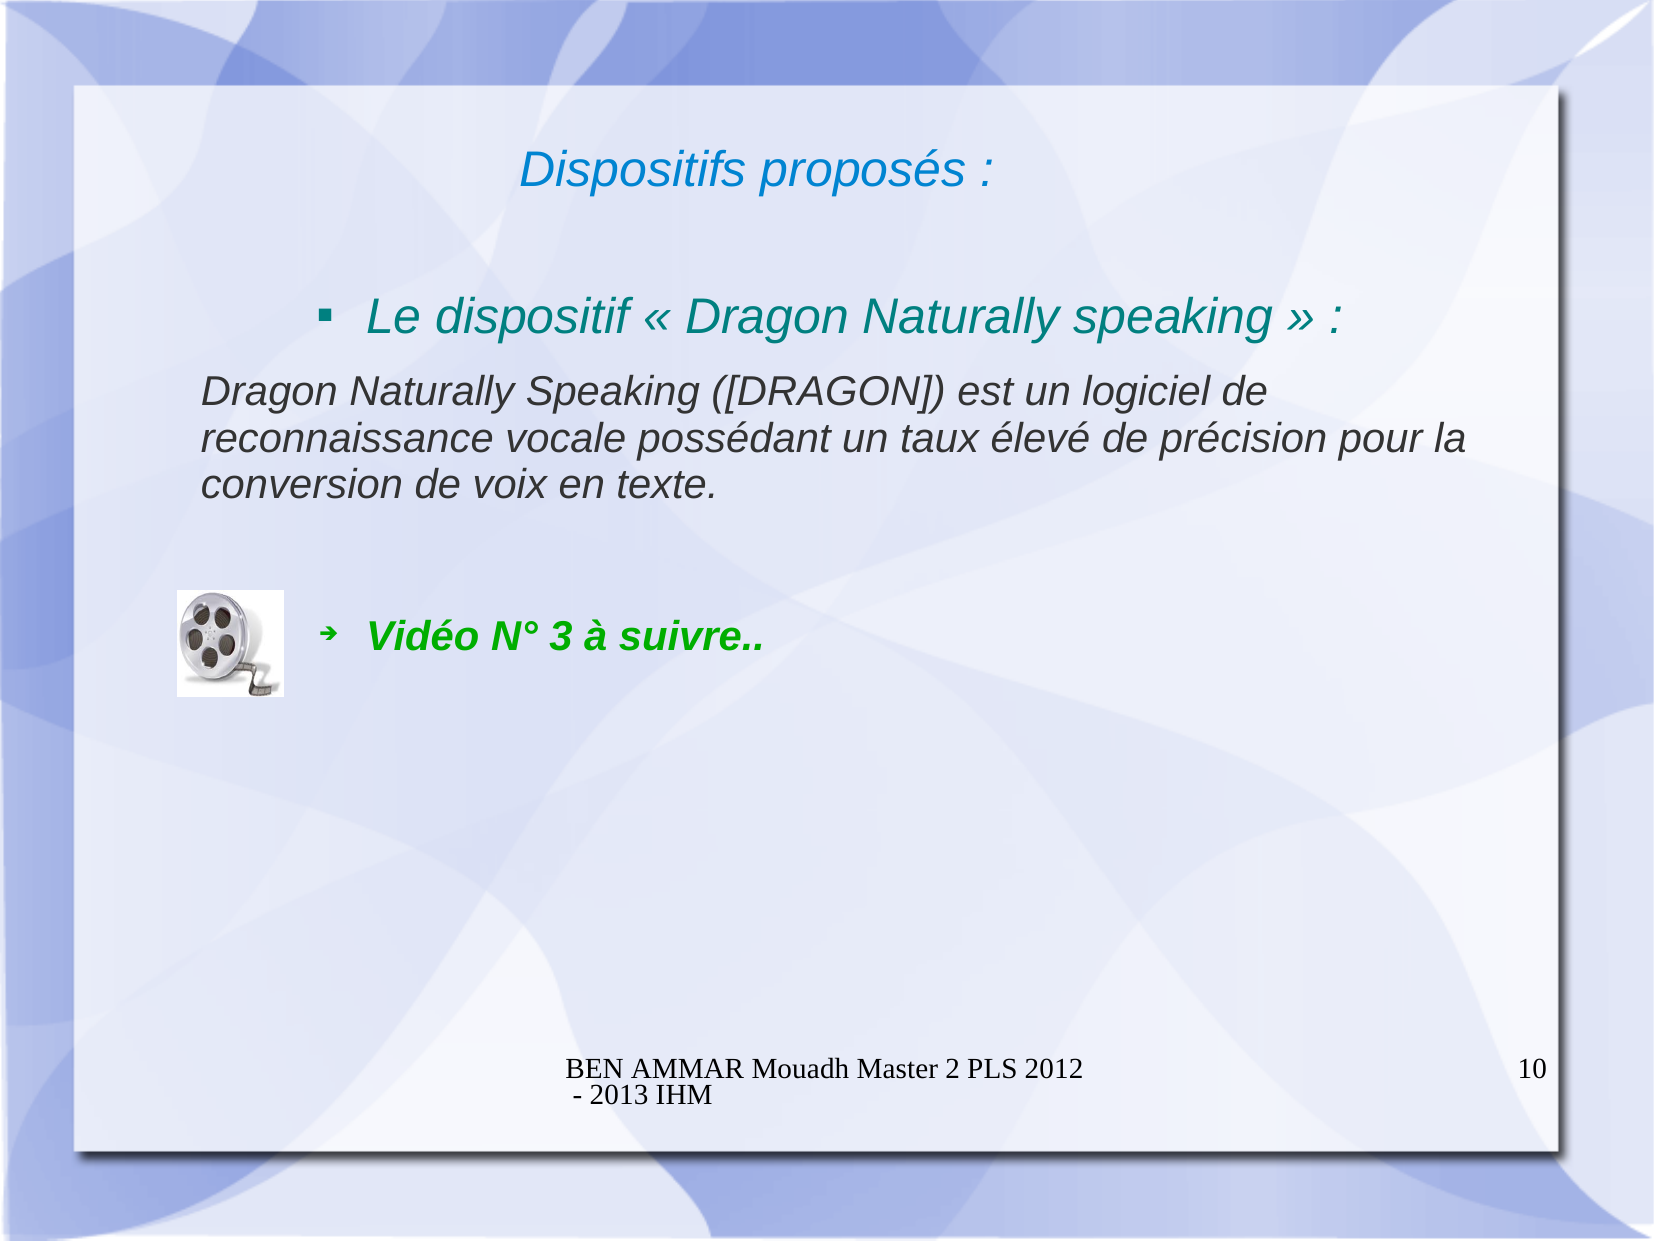

# Dispositifs proposés :
Le dispositif « Dragon Naturally speaking » :
Dragon Naturally Speaking ([DRAGON]) est un logiciel de reconnaissance vocale possédant un taux élevé de précision pour la conversion de voix en texte.
Vidéo N° 3 à suivre..
BEN AMMAR Mouadh Master 2 PLS 2012 - 2013 IHM
10